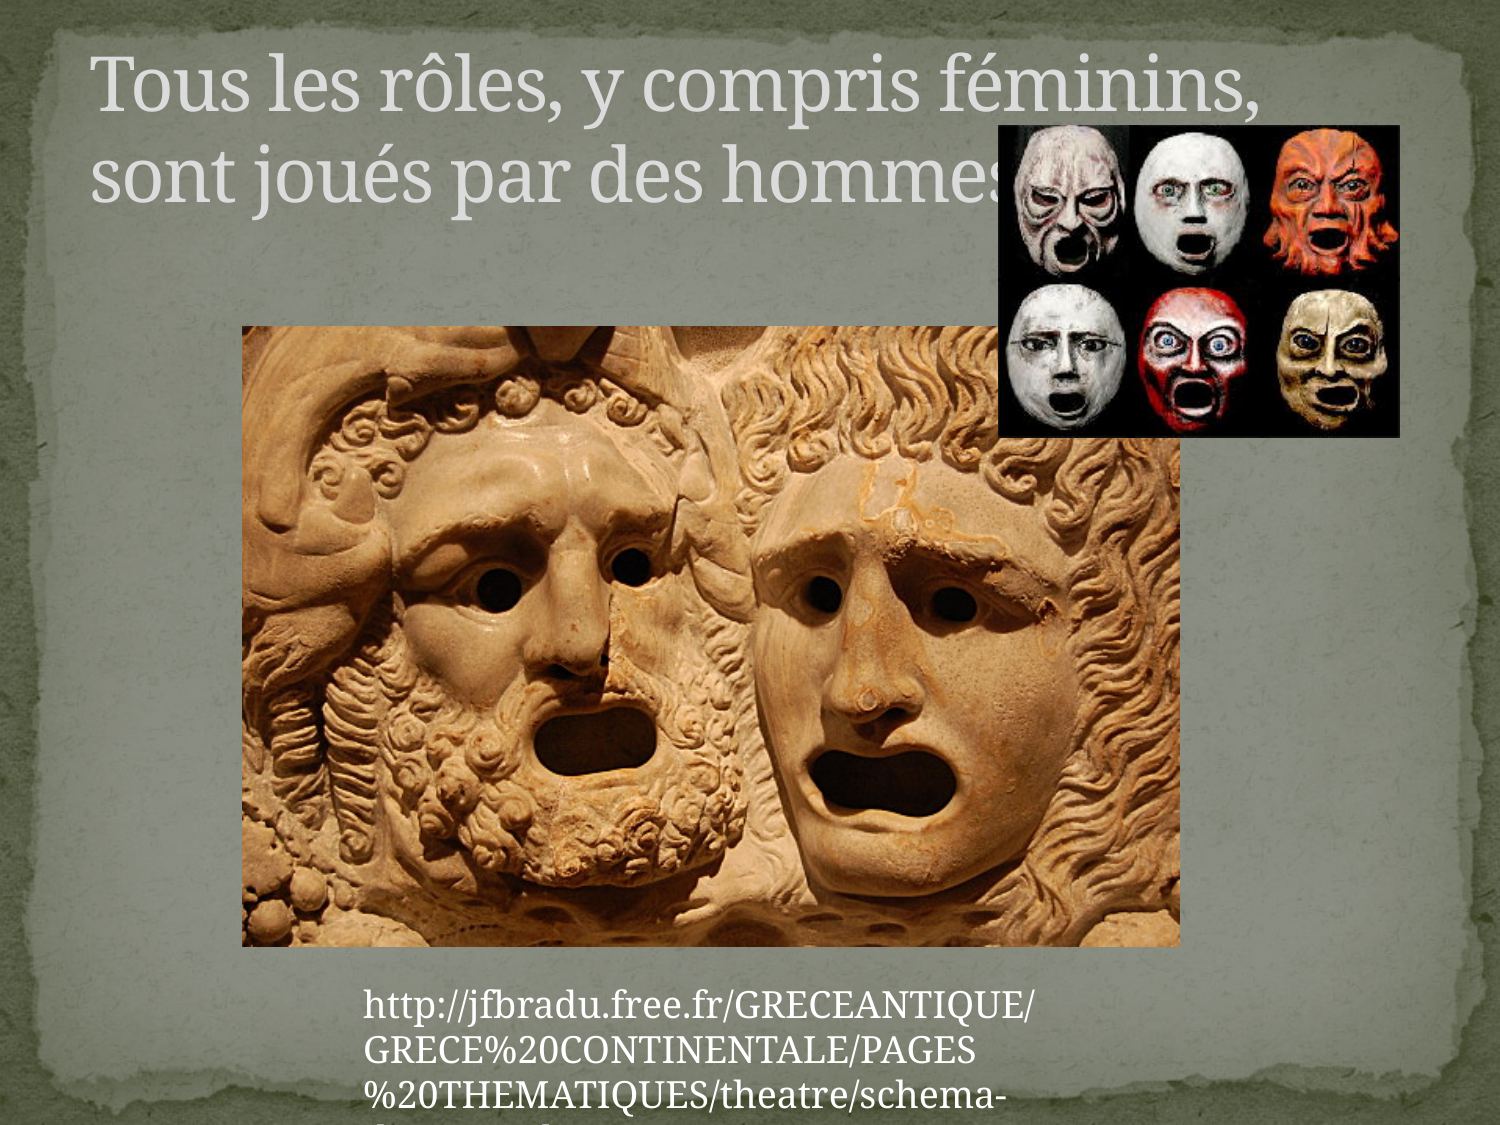

# Tous les rôles, y compris féminins, sont joués par des hommes.
http://jfbradu.free.fr/GRECEANTIQUE/GRECE%20CONTINENTALE/PAGES%20THEMATIQUES/theatre/schema-theatres.php3